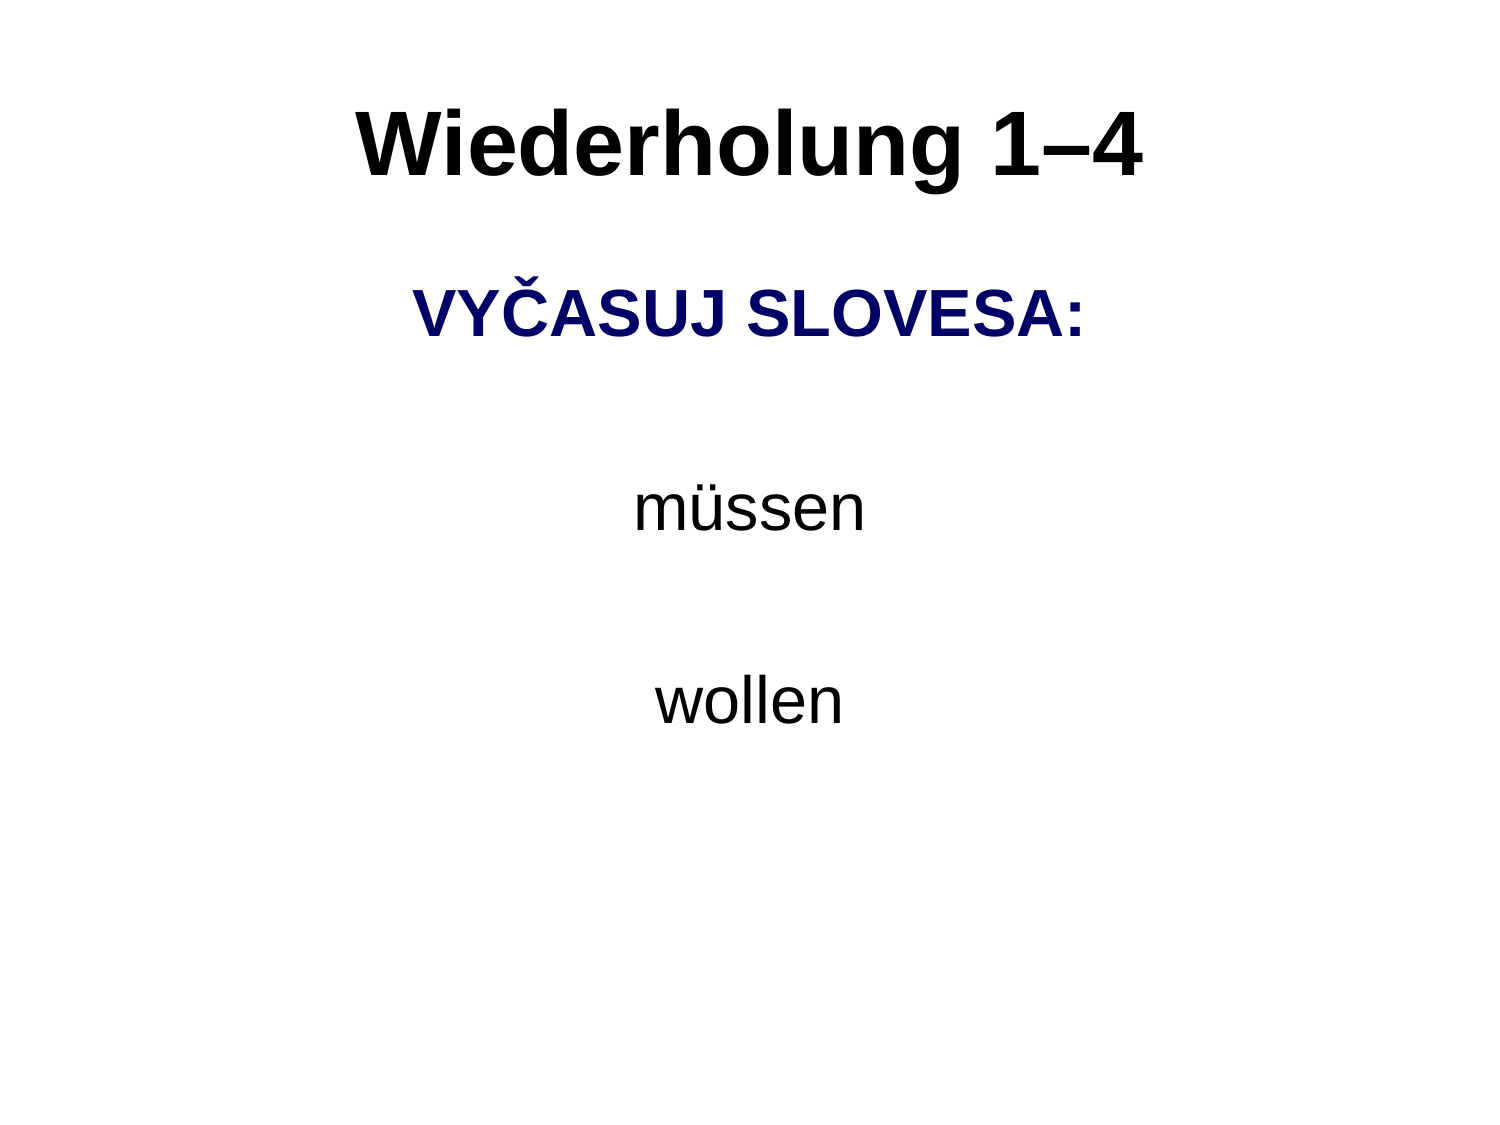

# Wiederholung 1–4
VYČASUJ SLOVESA:
müssen
wollen